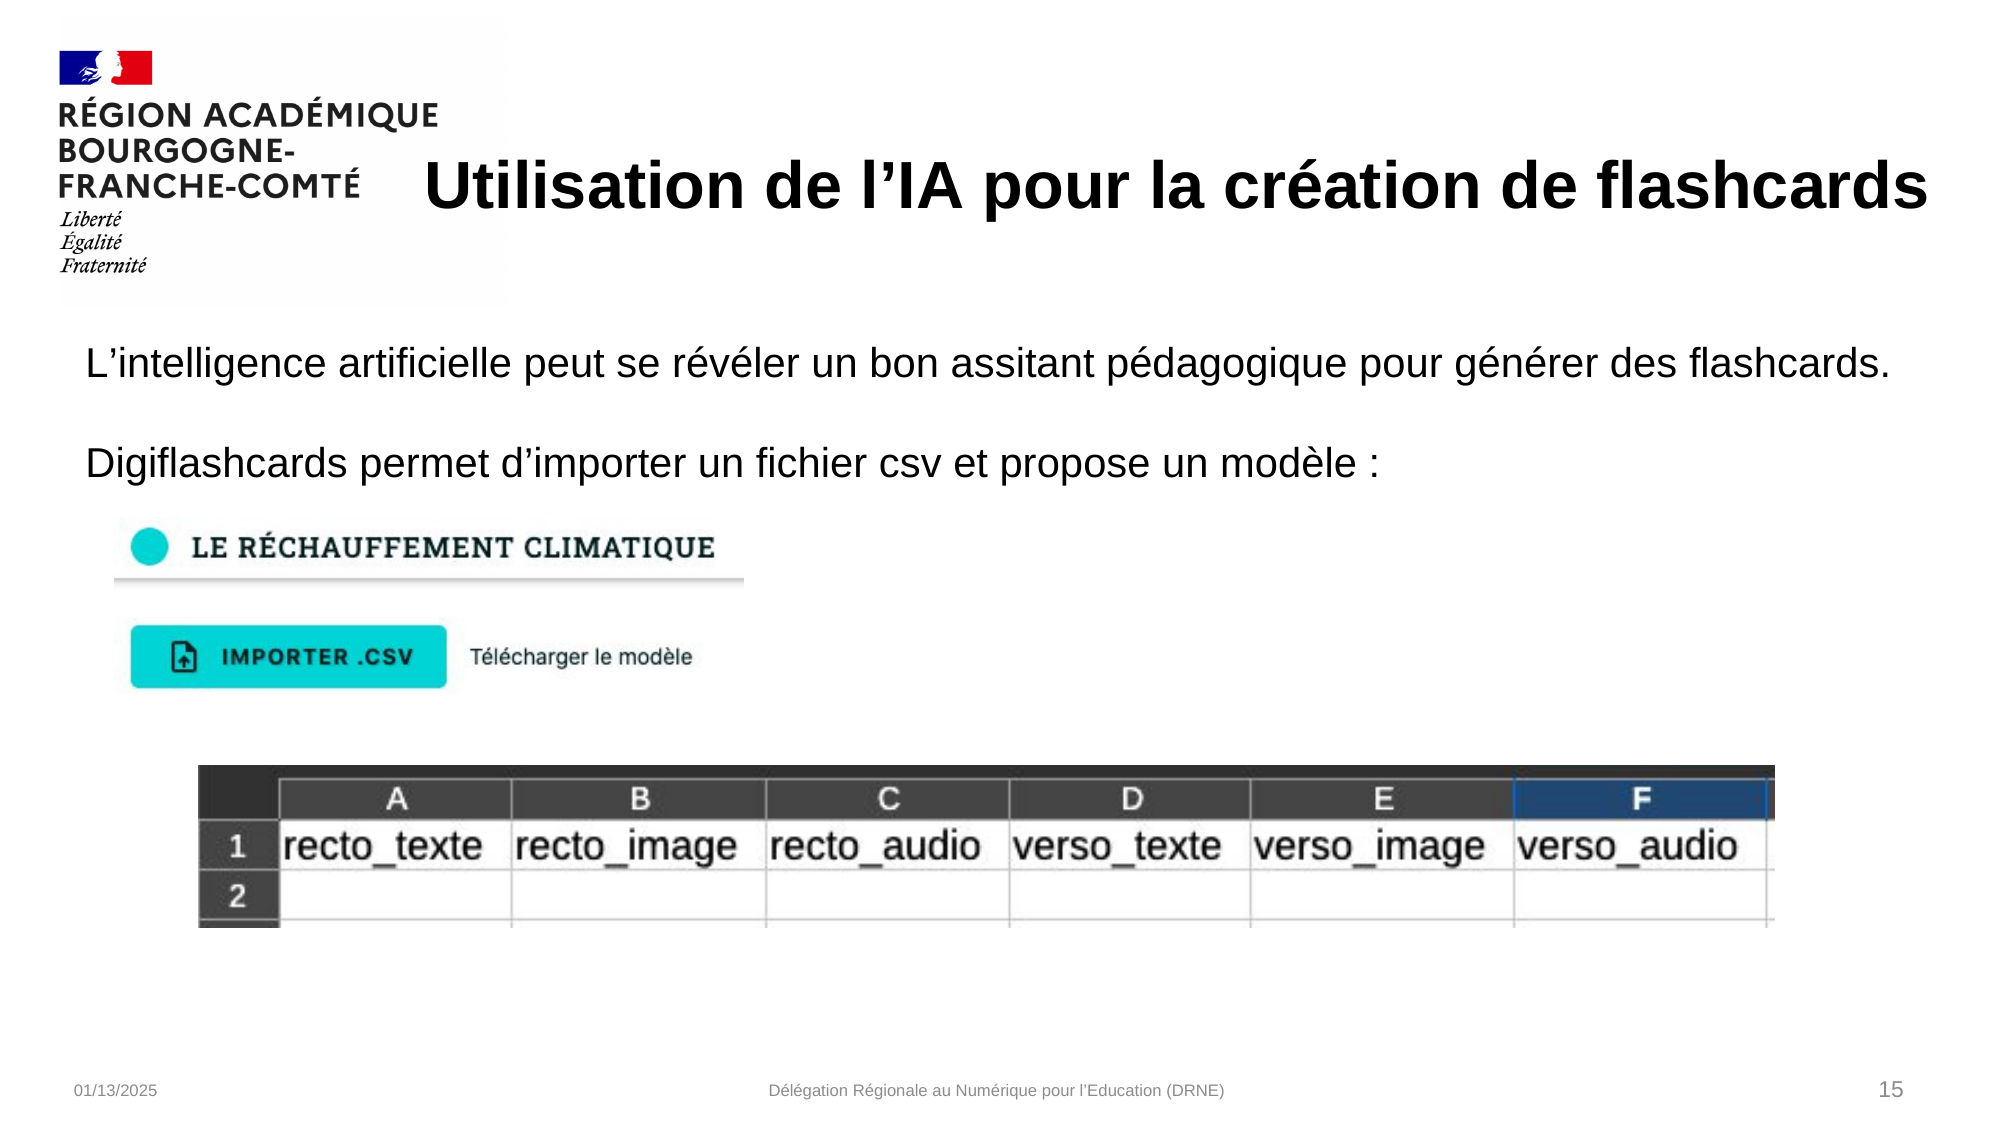

Utilisation de l’IA pour la création de flashcards
L’intelligence artificielle peut se révéler un bon assitant pédagogique pour générer des flashcards.
Digiflashcards permet d’importer un fichier csv et propose un modèle :
15
01/13/2025
Délégation Régionale au Numérique pour l’Education (DRNE)